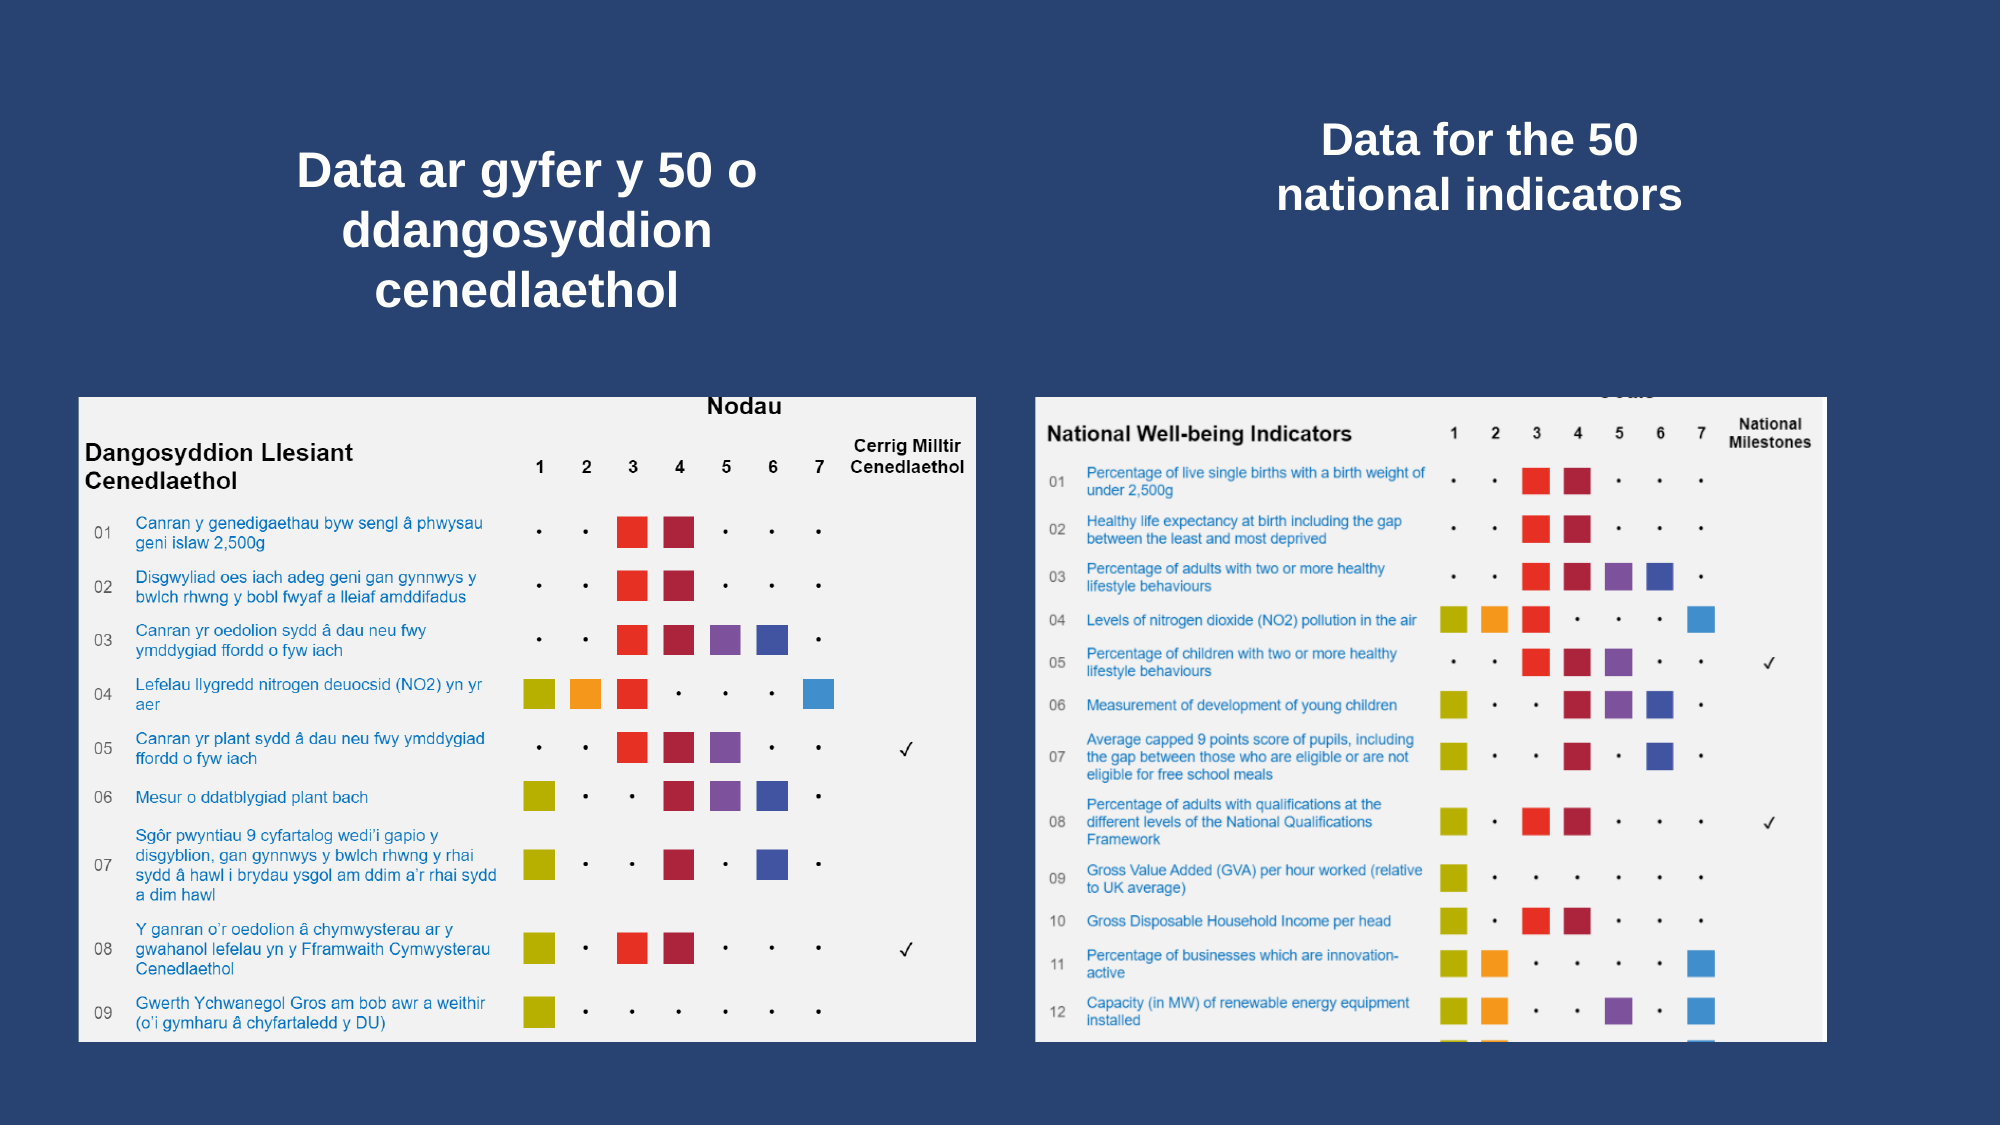

Data for the 50 national indicators
Data ar gyfer y 50 o ddangosyddion cenedlaethol